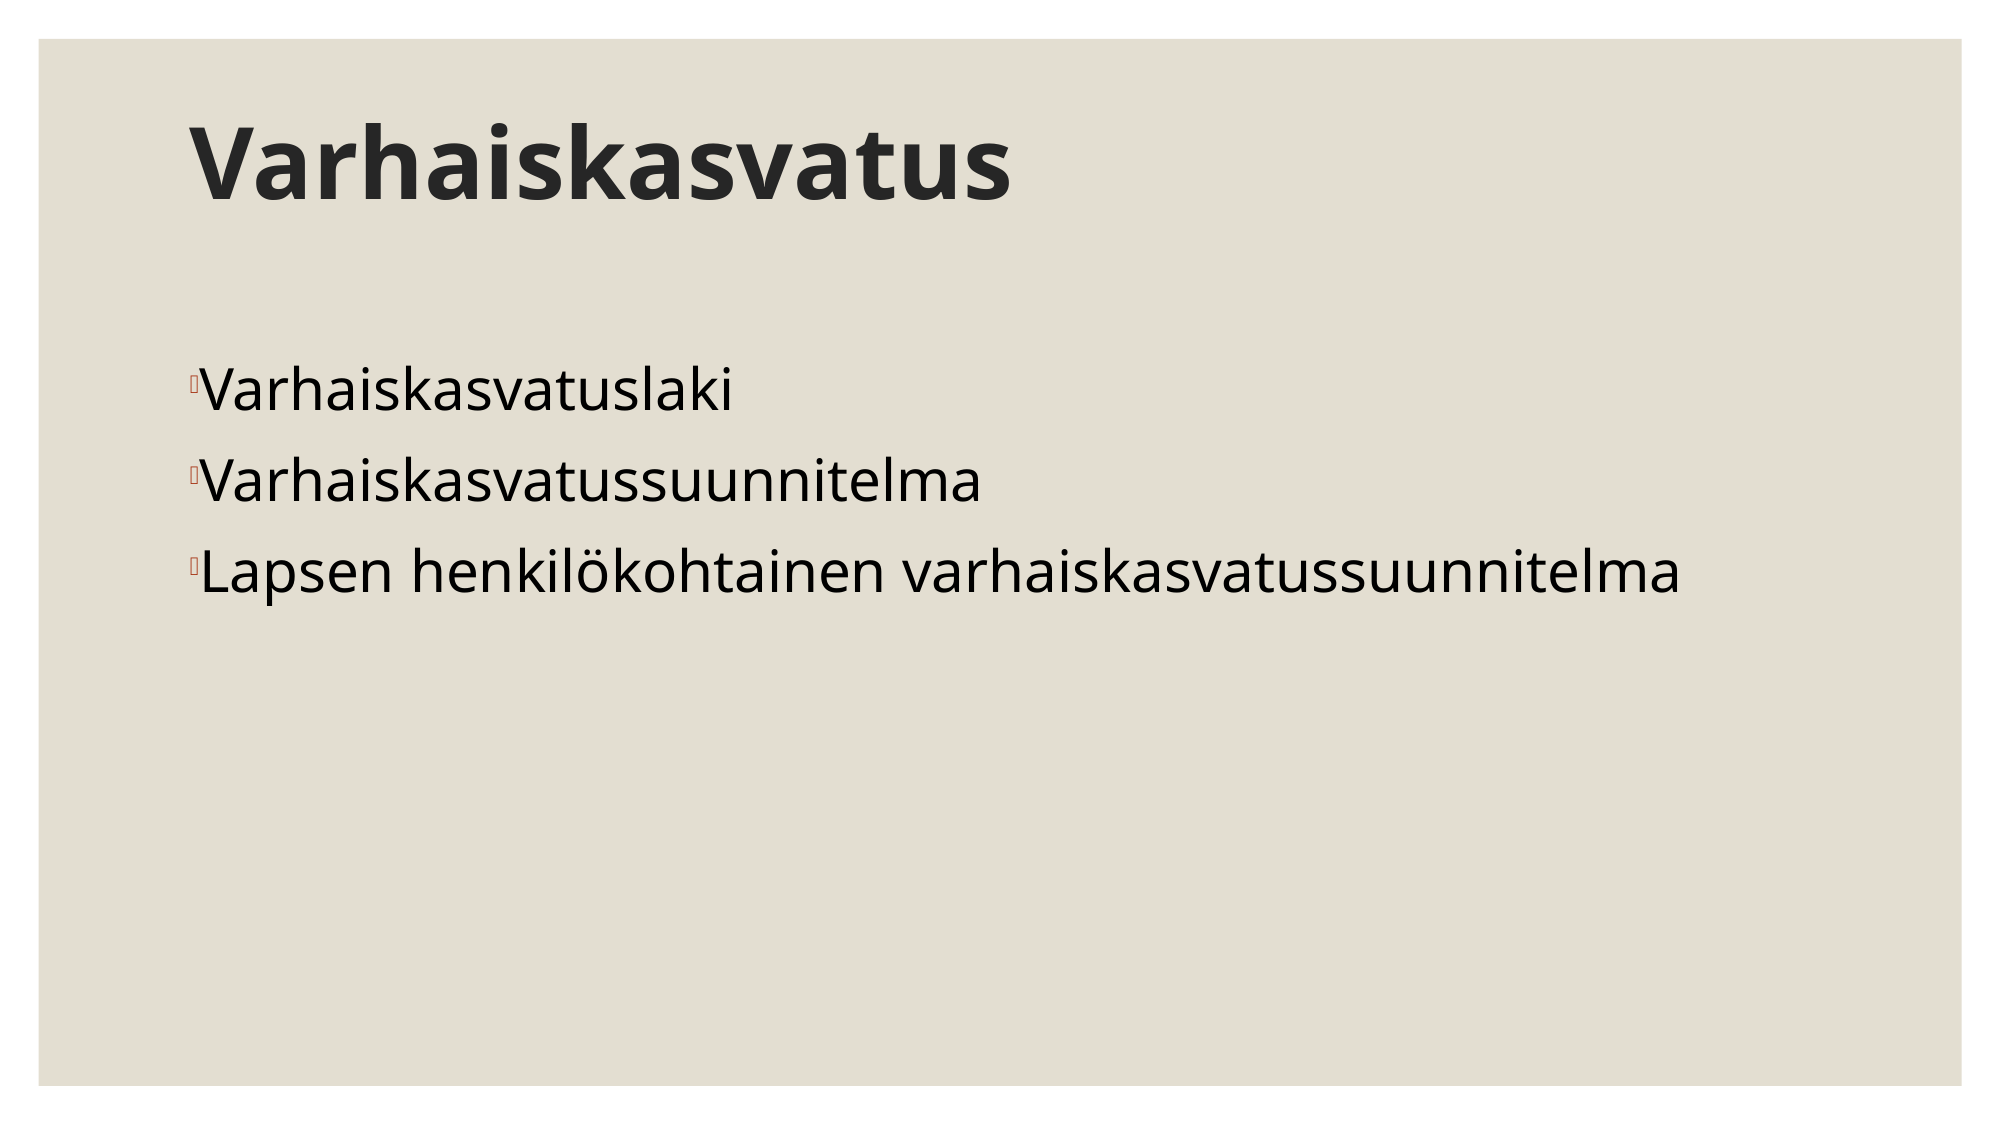

# Varhaiskasvatus
Varhaiskasvatuslaki
Varhaiskasvatussuunnitelma
Lapsen henkilökohtainen varhaiskasvatussuunnitelma